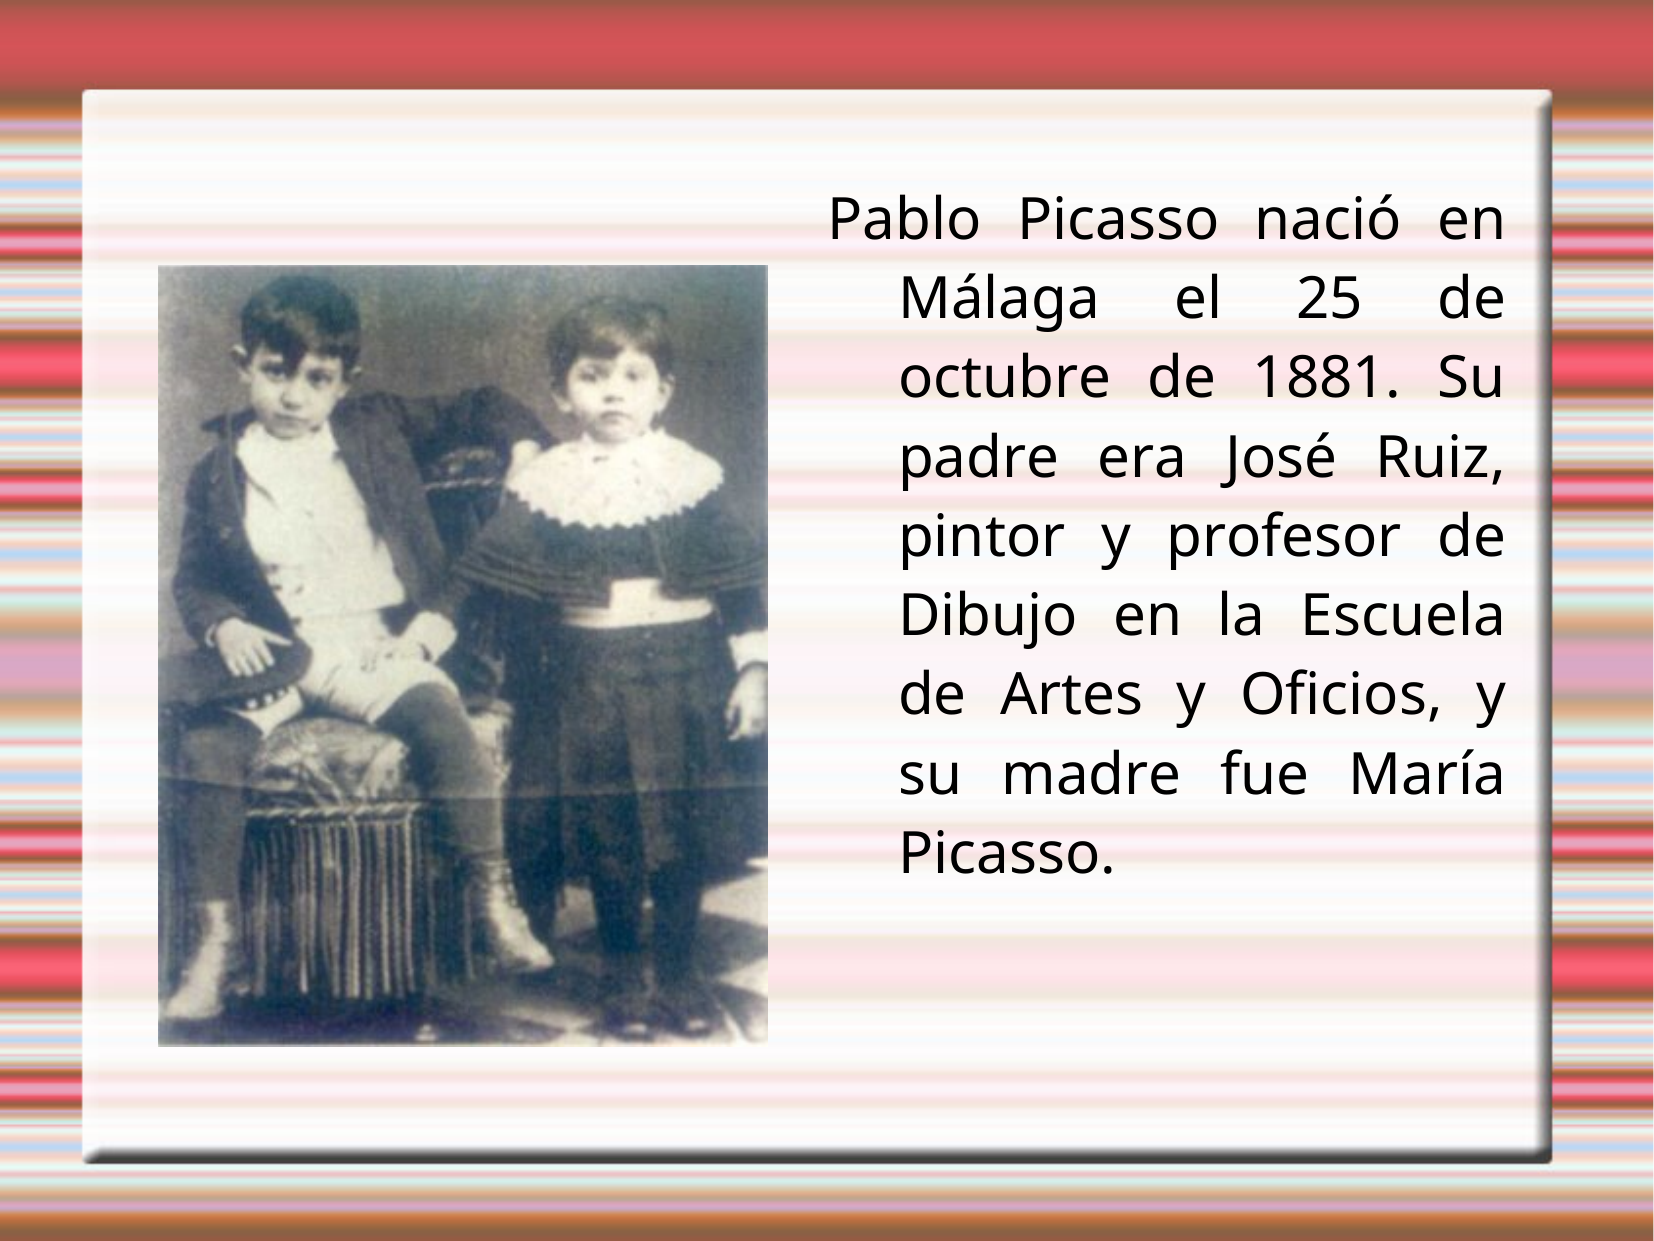

#
Pablo Picasso nació en Málaga el 25 de octubre de 1881. Su padre era José Ruiz, pintor y profesor de Dibujo en la Escuela de Artes y Oficios, y su madre fue María Picasso.